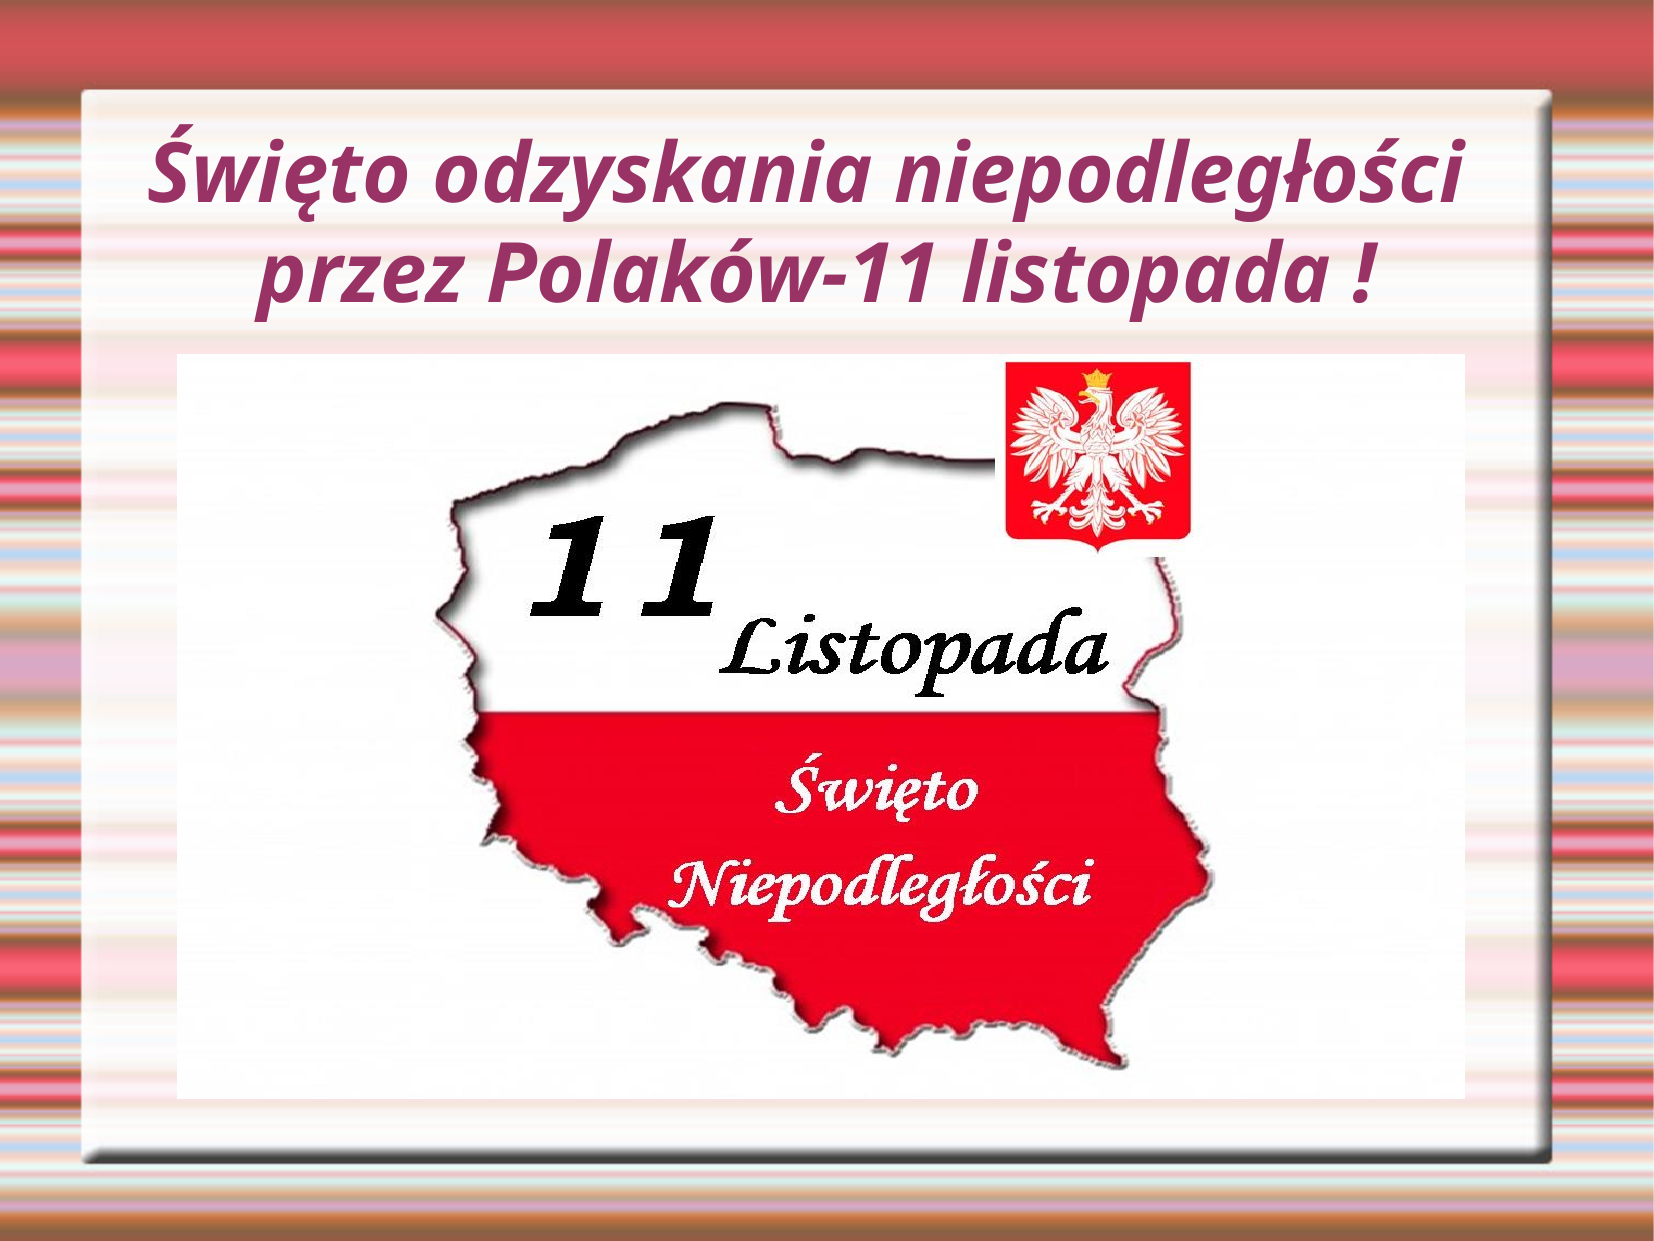

# Święto odzyskania niepodległości przez Polaków-11 listopada !